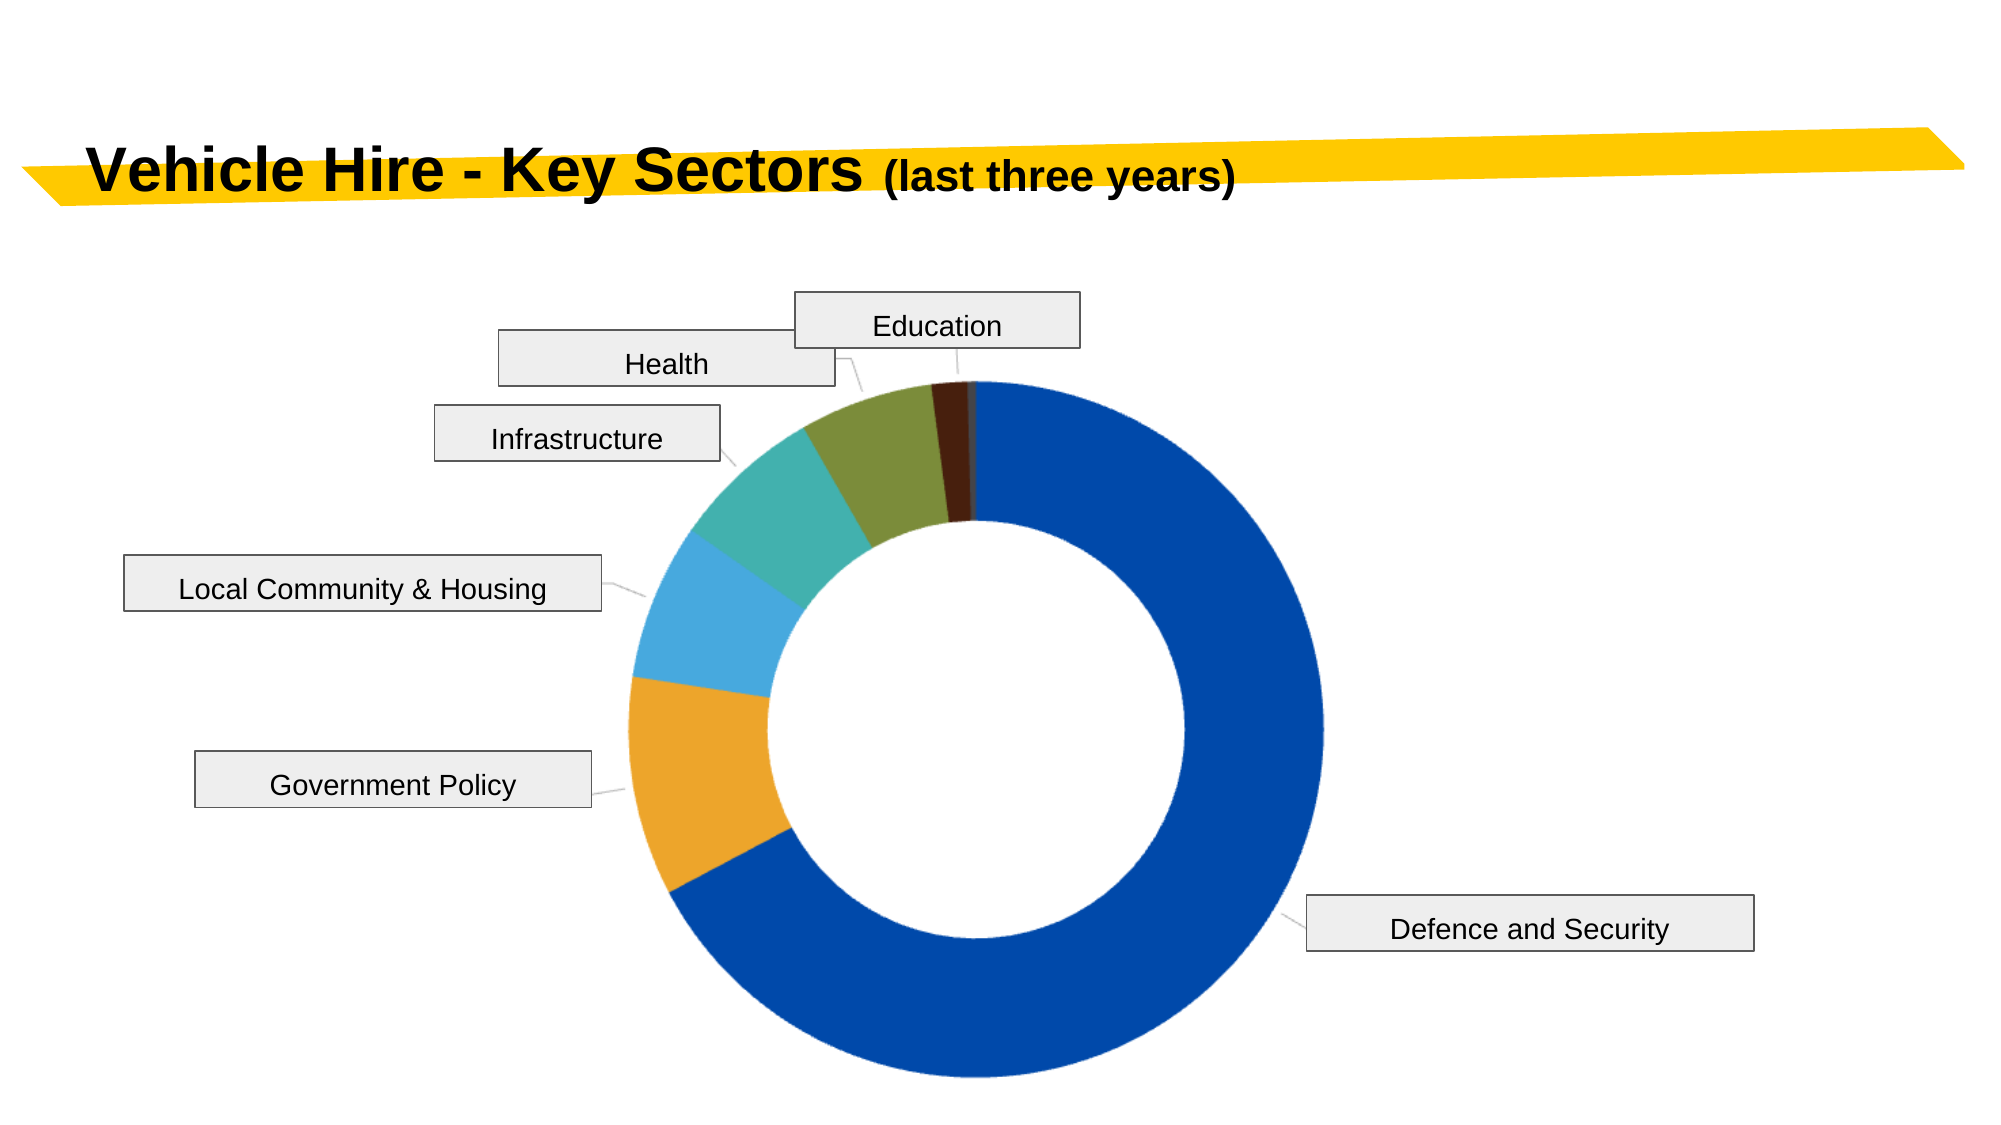

Vehicle Hire - Key Sectors (last three years)
Education
Health
Infrastructure
Local Community & Housing
Government Policy
Defence and Security